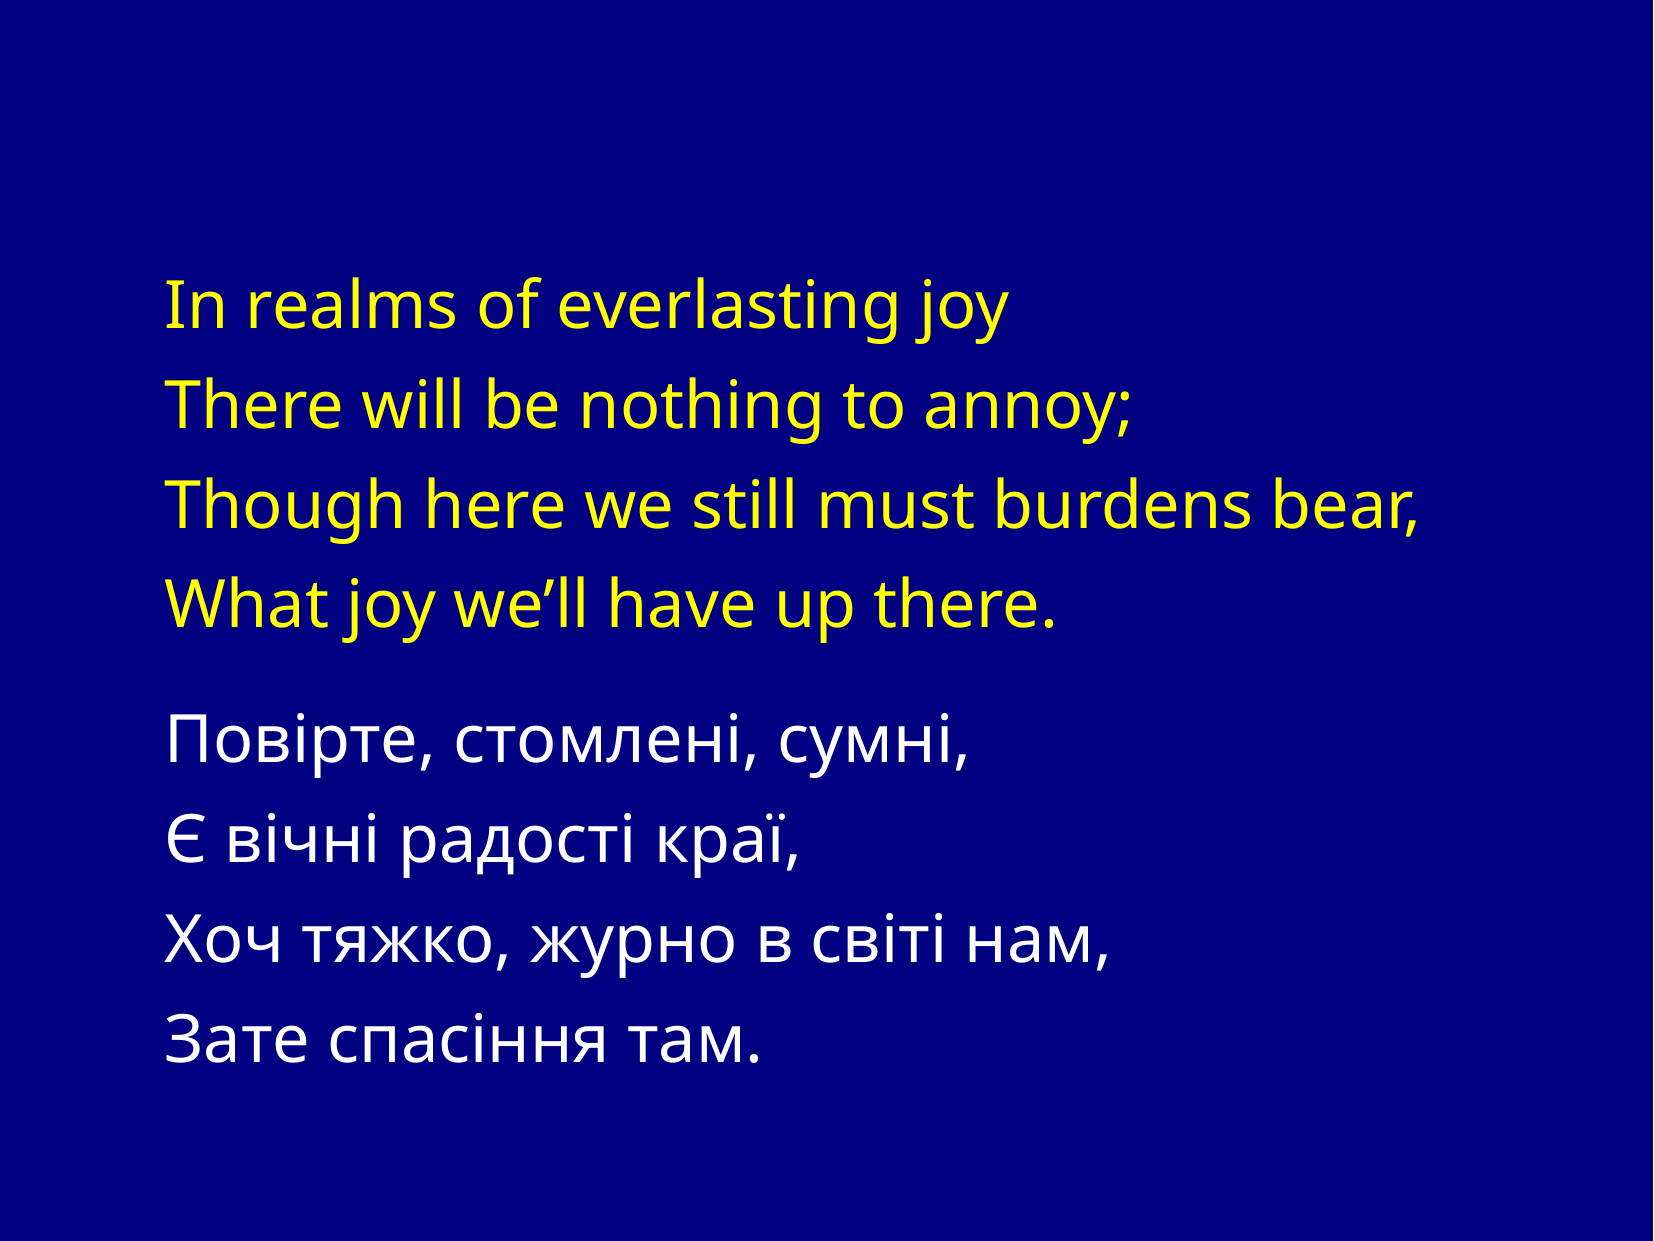

In realms of everlasting joy
	There will be nothing to annoy;
	Though here we still must burdens bear,
	What joy we’ll have up there.
	Повірте, стомлені, сумні,
	Є вічні радості краї,
	Хоч тяжко, журно в світі нам,
	Зате спасіння там.